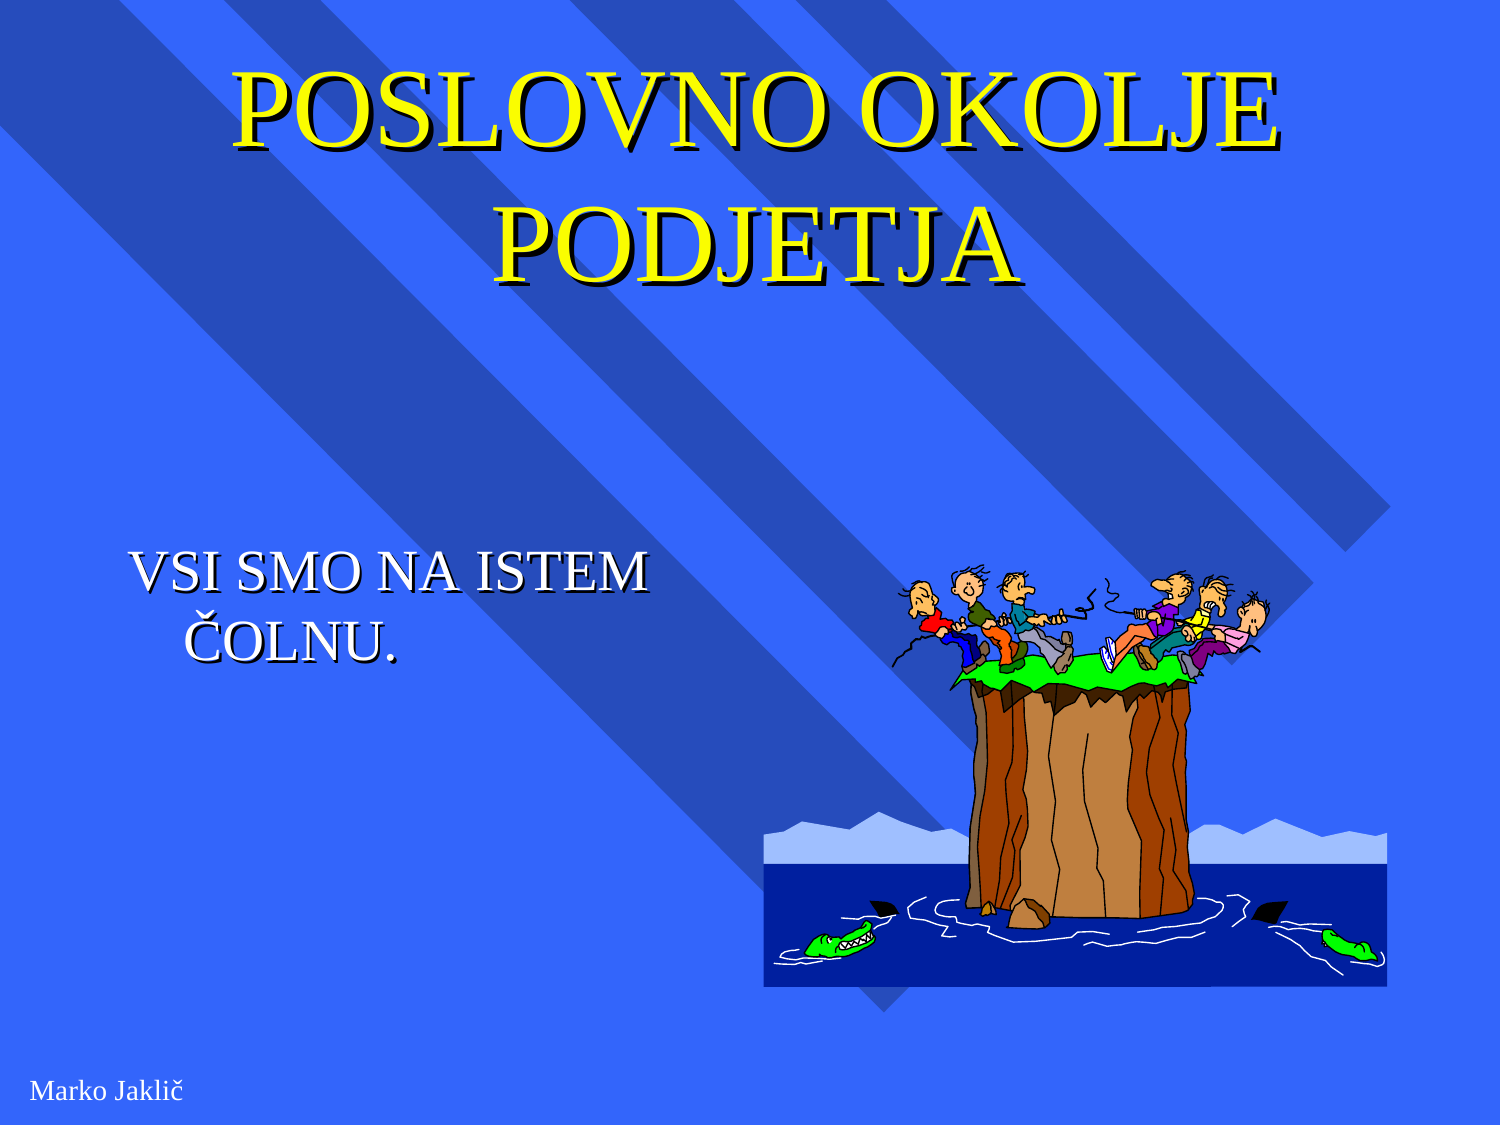

# POSLOVNO OKOLJE PODJETJA
VSI SMO NA ISTEM ČOLNU.